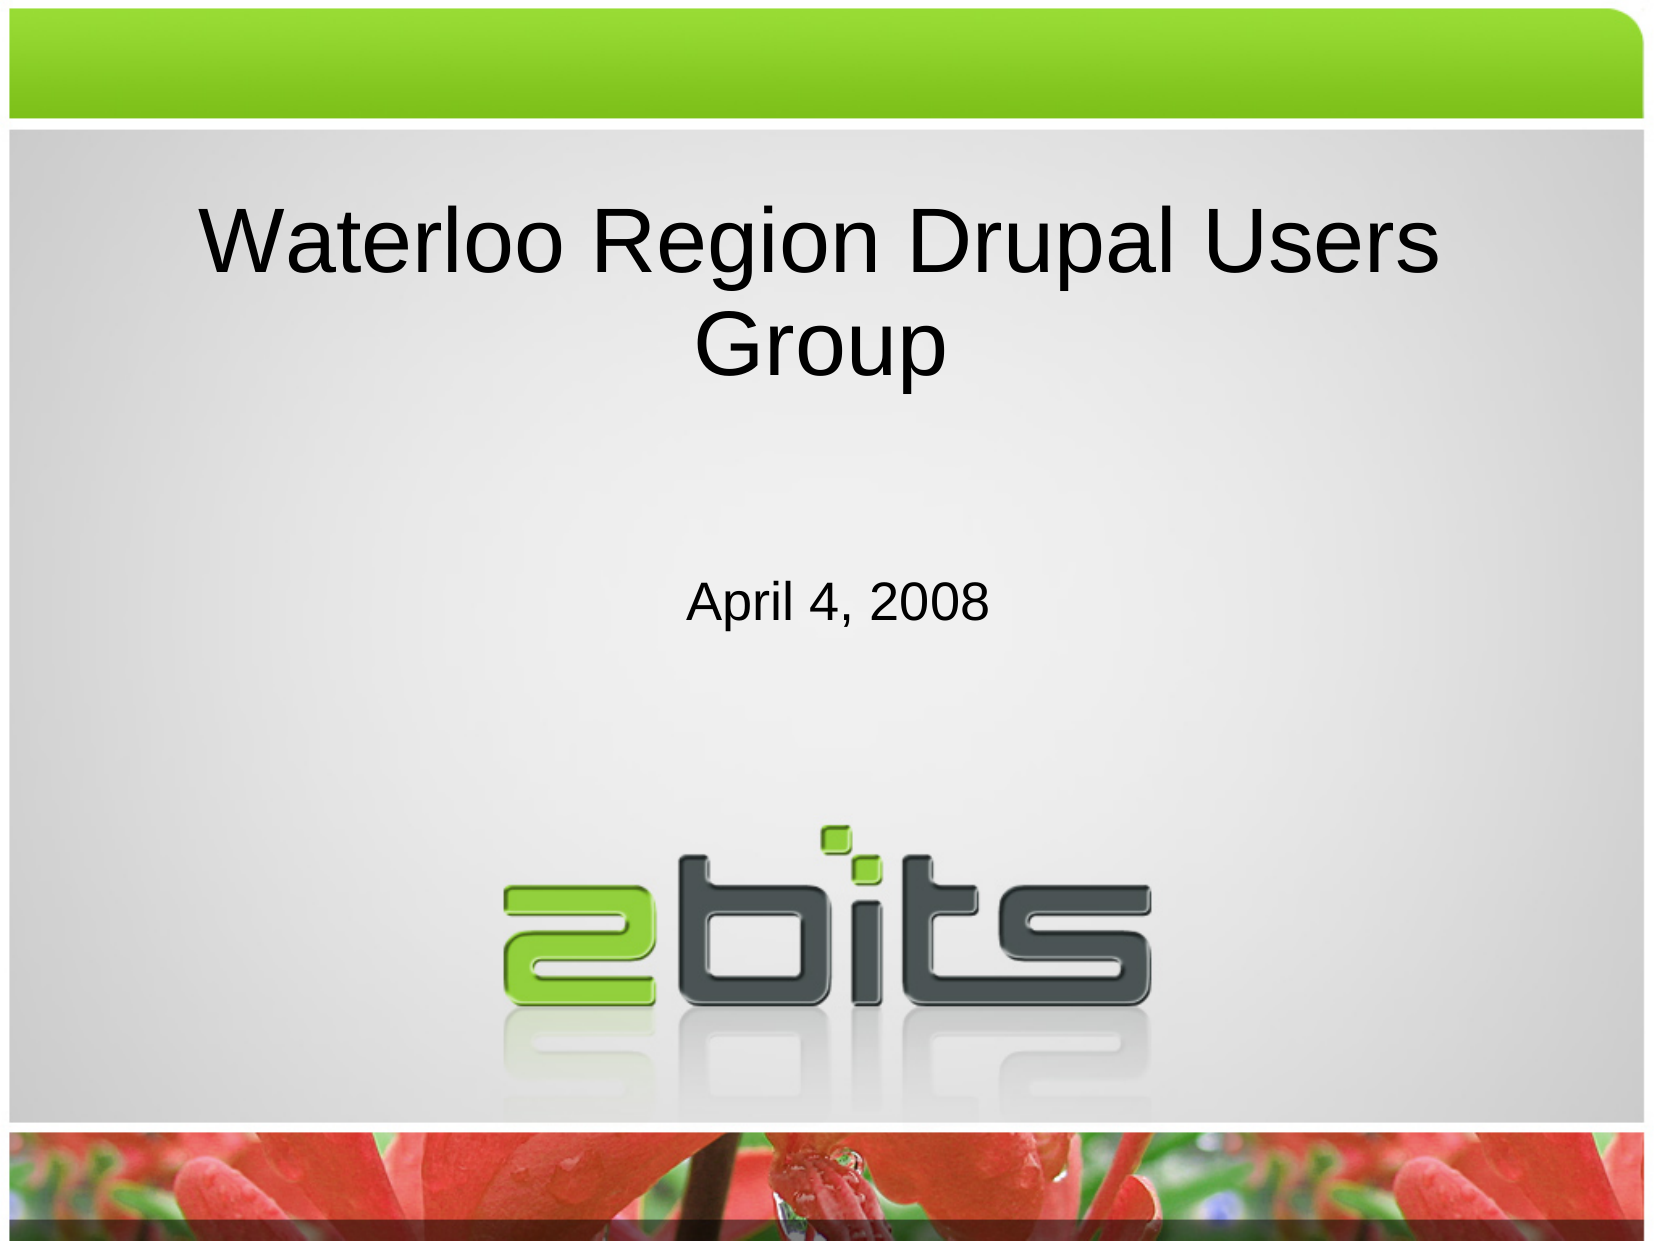

# Waterloo Region Drupal Users Group
April 4, 2008